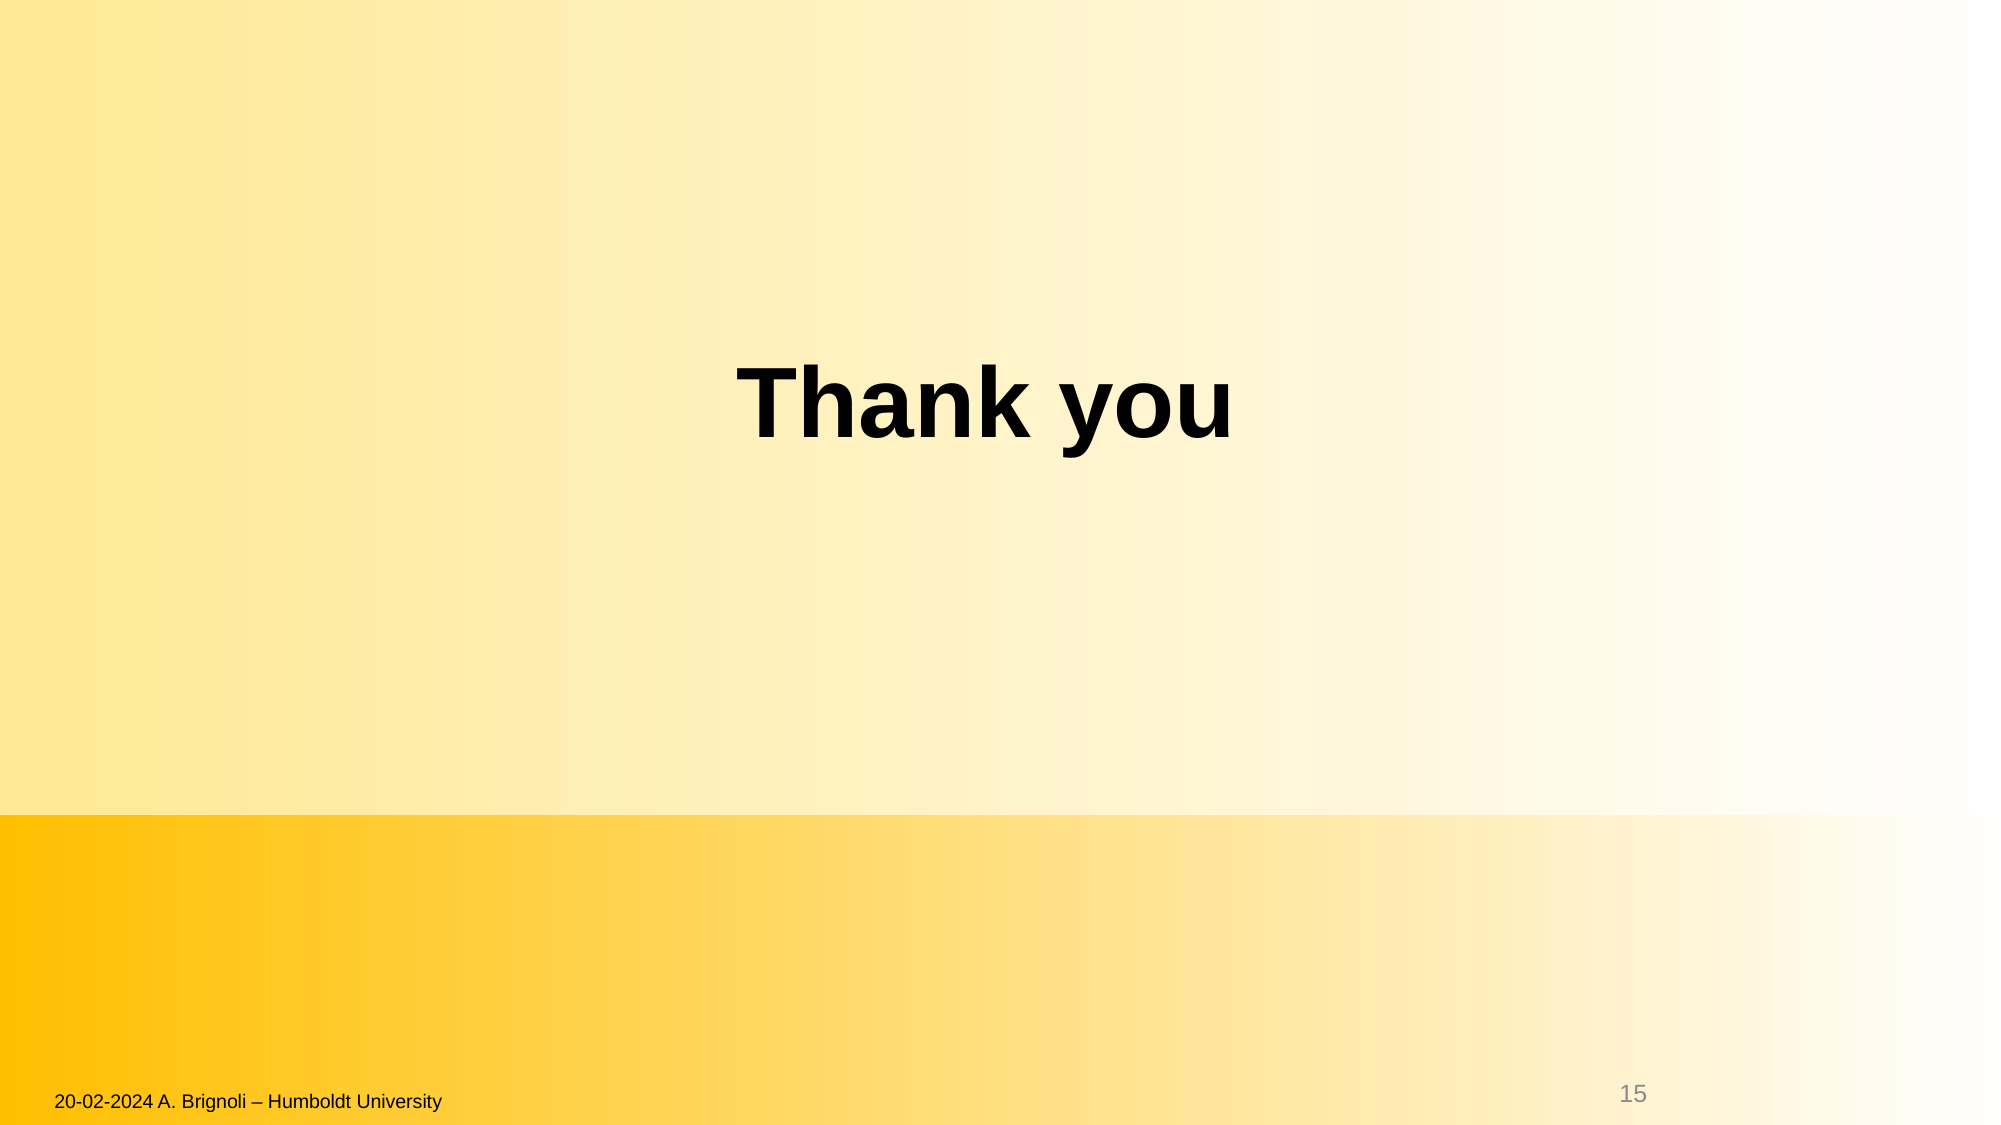

Thank you
20-02-2024 A. Brignoli – Humboldt University